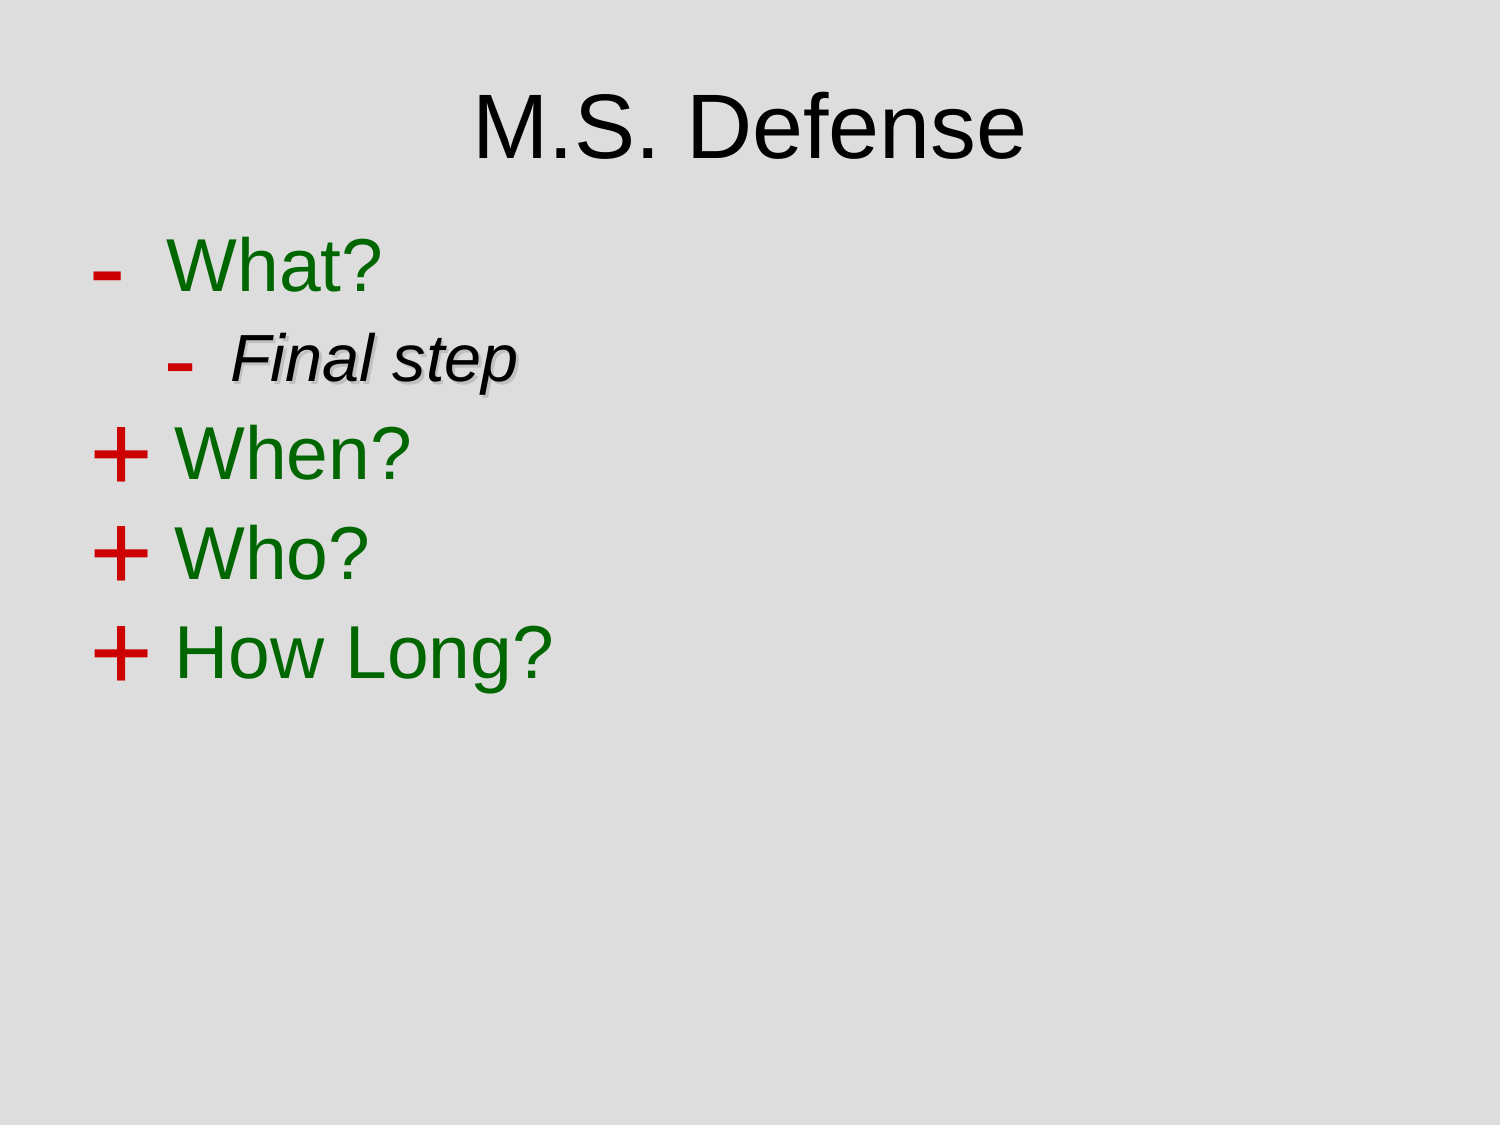

# M.S. Defense
 What?
 Final step
 When?
 Who?
 How Long?